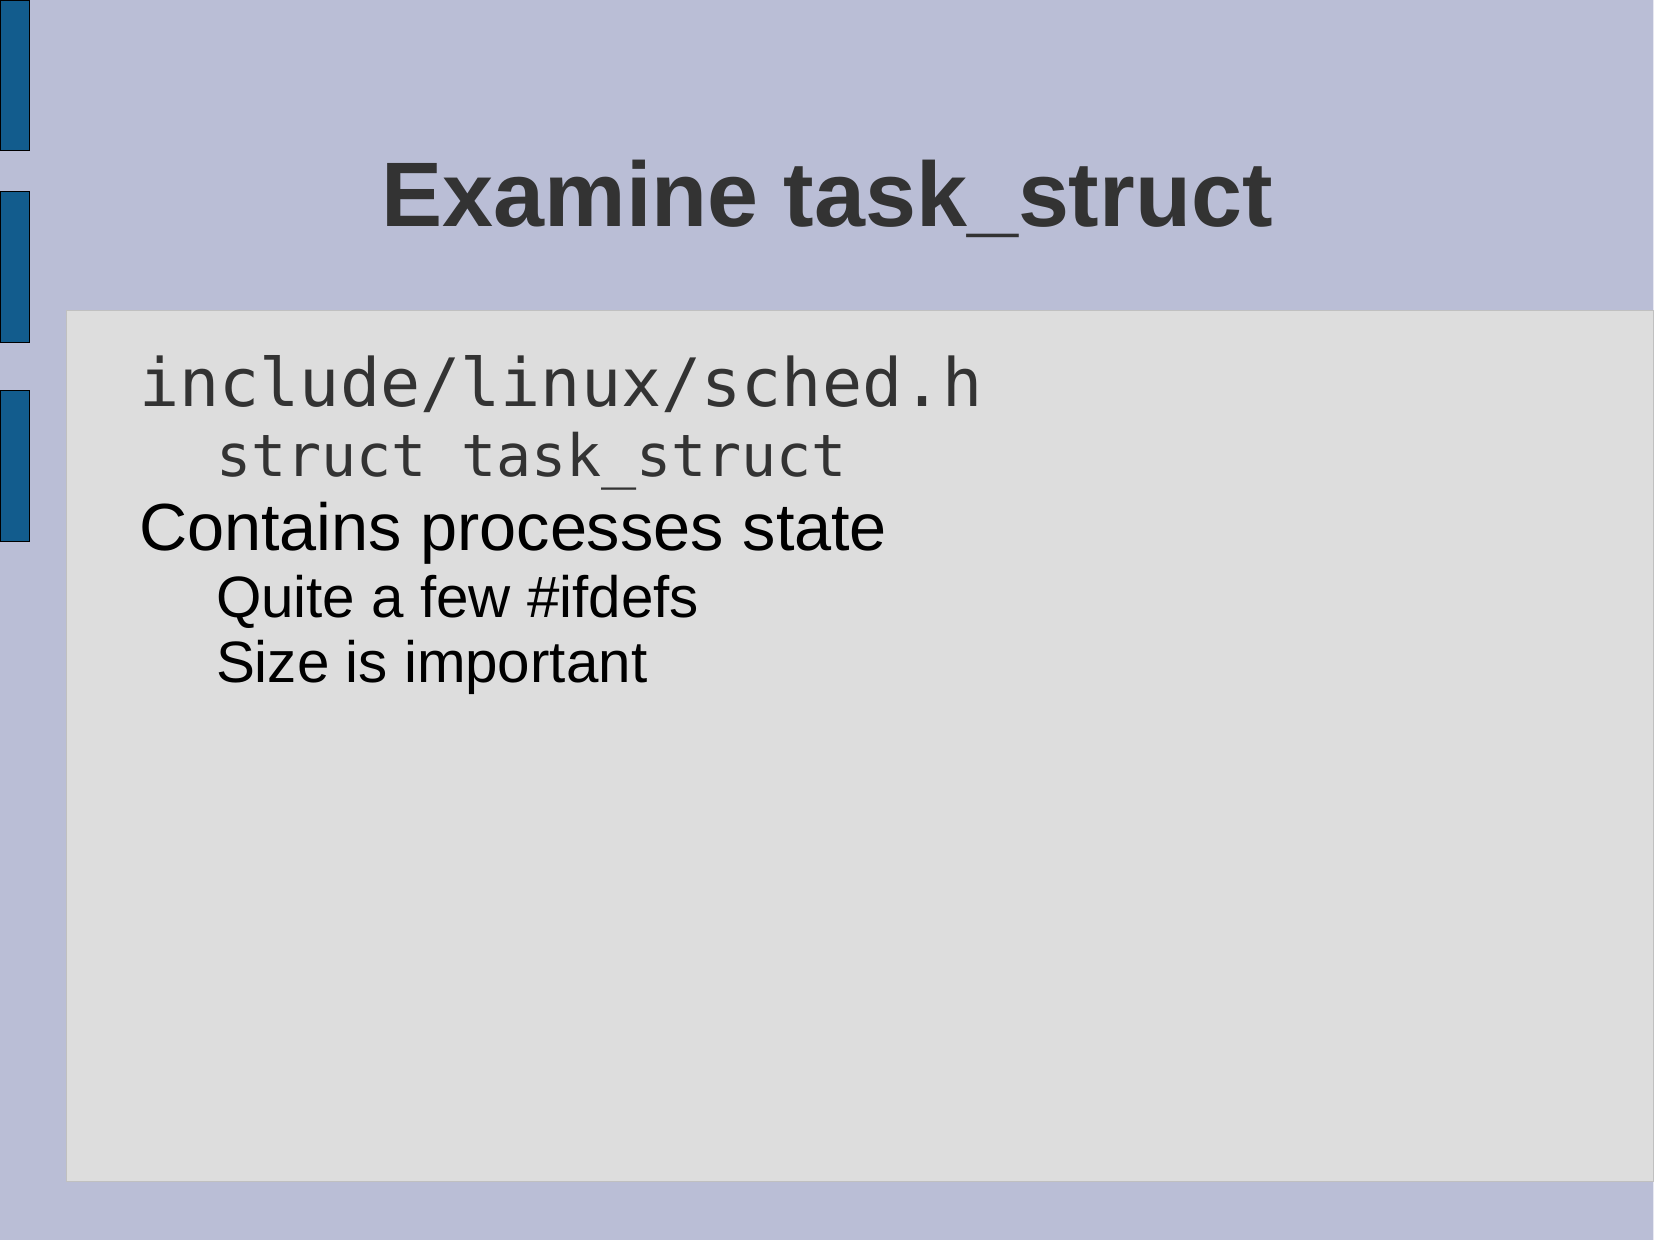

# Examine task_struct
include/linux/sched.h
struct task_struct
Contains processes state
Quite a few #ifdefs
Size is important